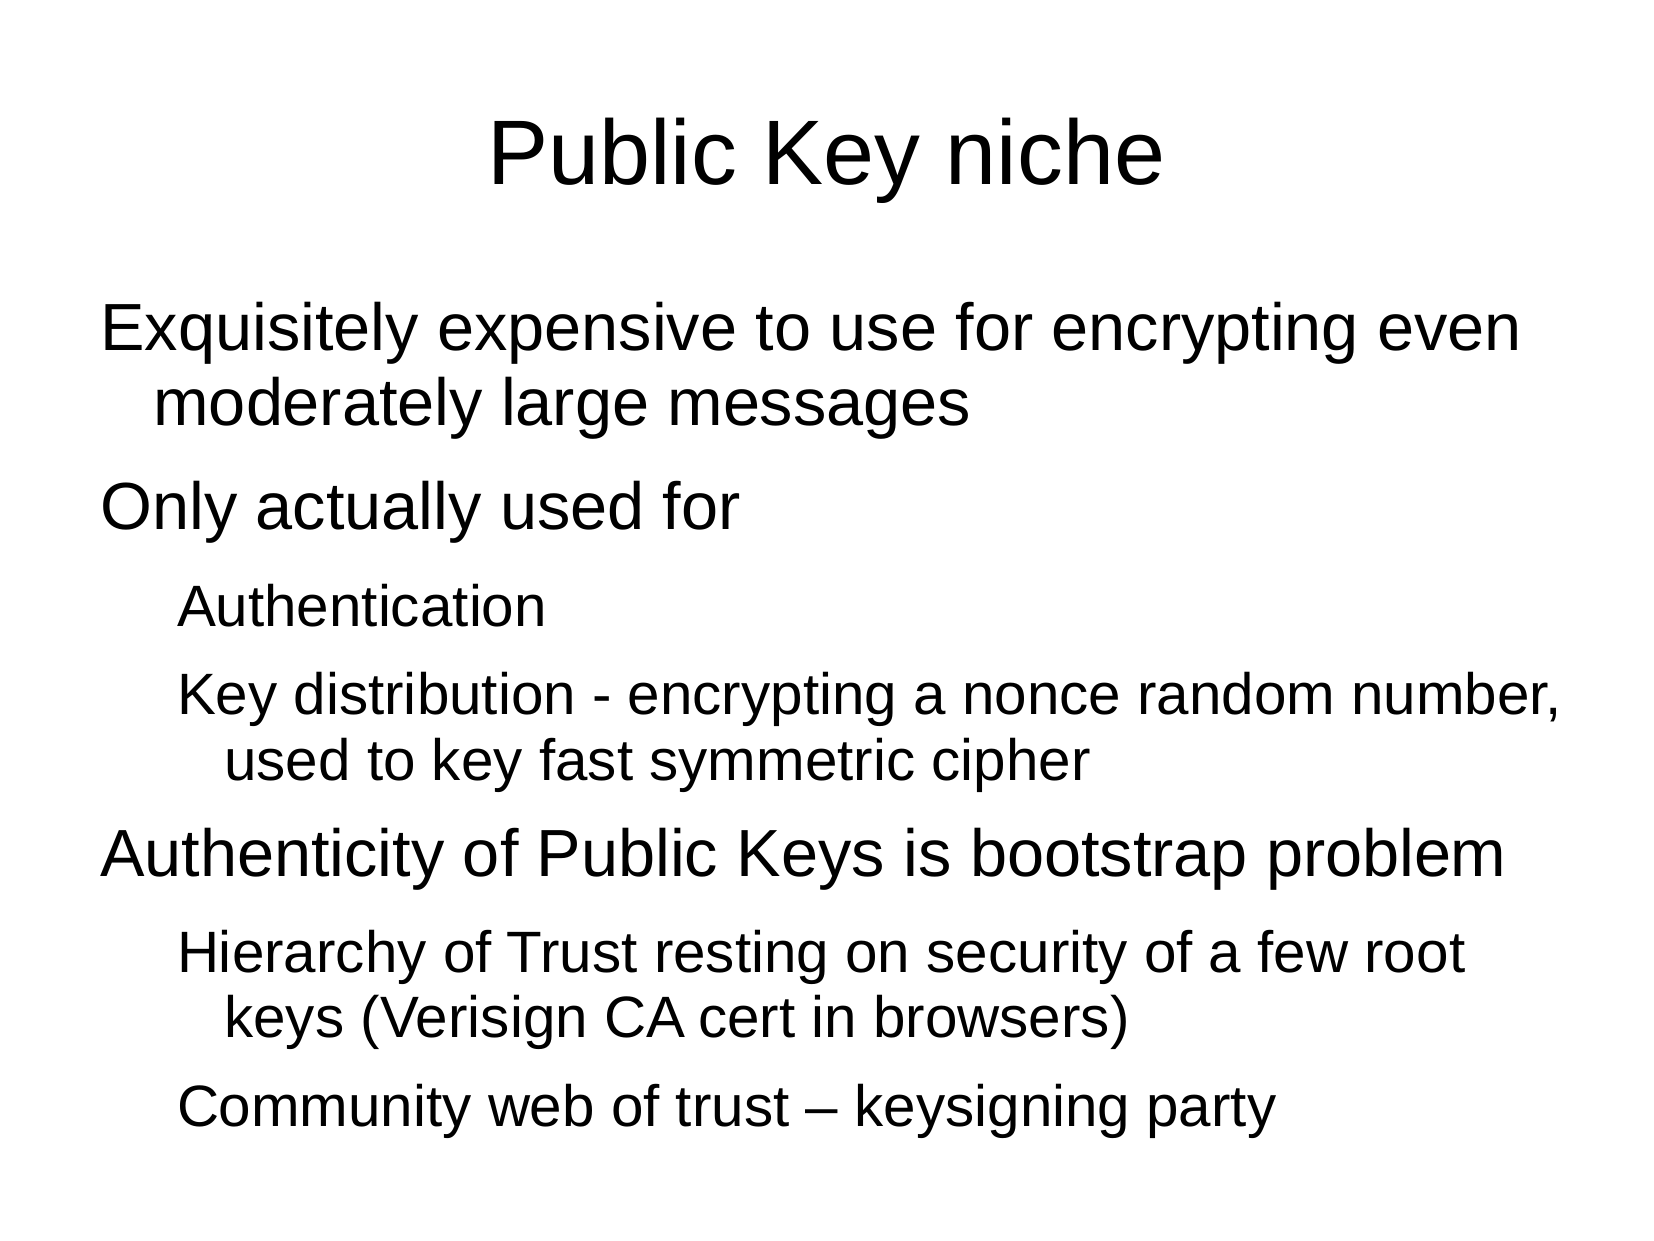

# Public Key niche
Exquisitely expensive to use for encrypting even moderately large messages
Only actually used for
Authentication
Key distribution - encrypting a nonce random number, used to key fast symmetric cipher
Authenticity of Public Keys is bootstrap problem
Hierarchy of Trust resting on security of a few root keys (Verisign CA cert in browsers)
Community web of trust – keysigning party